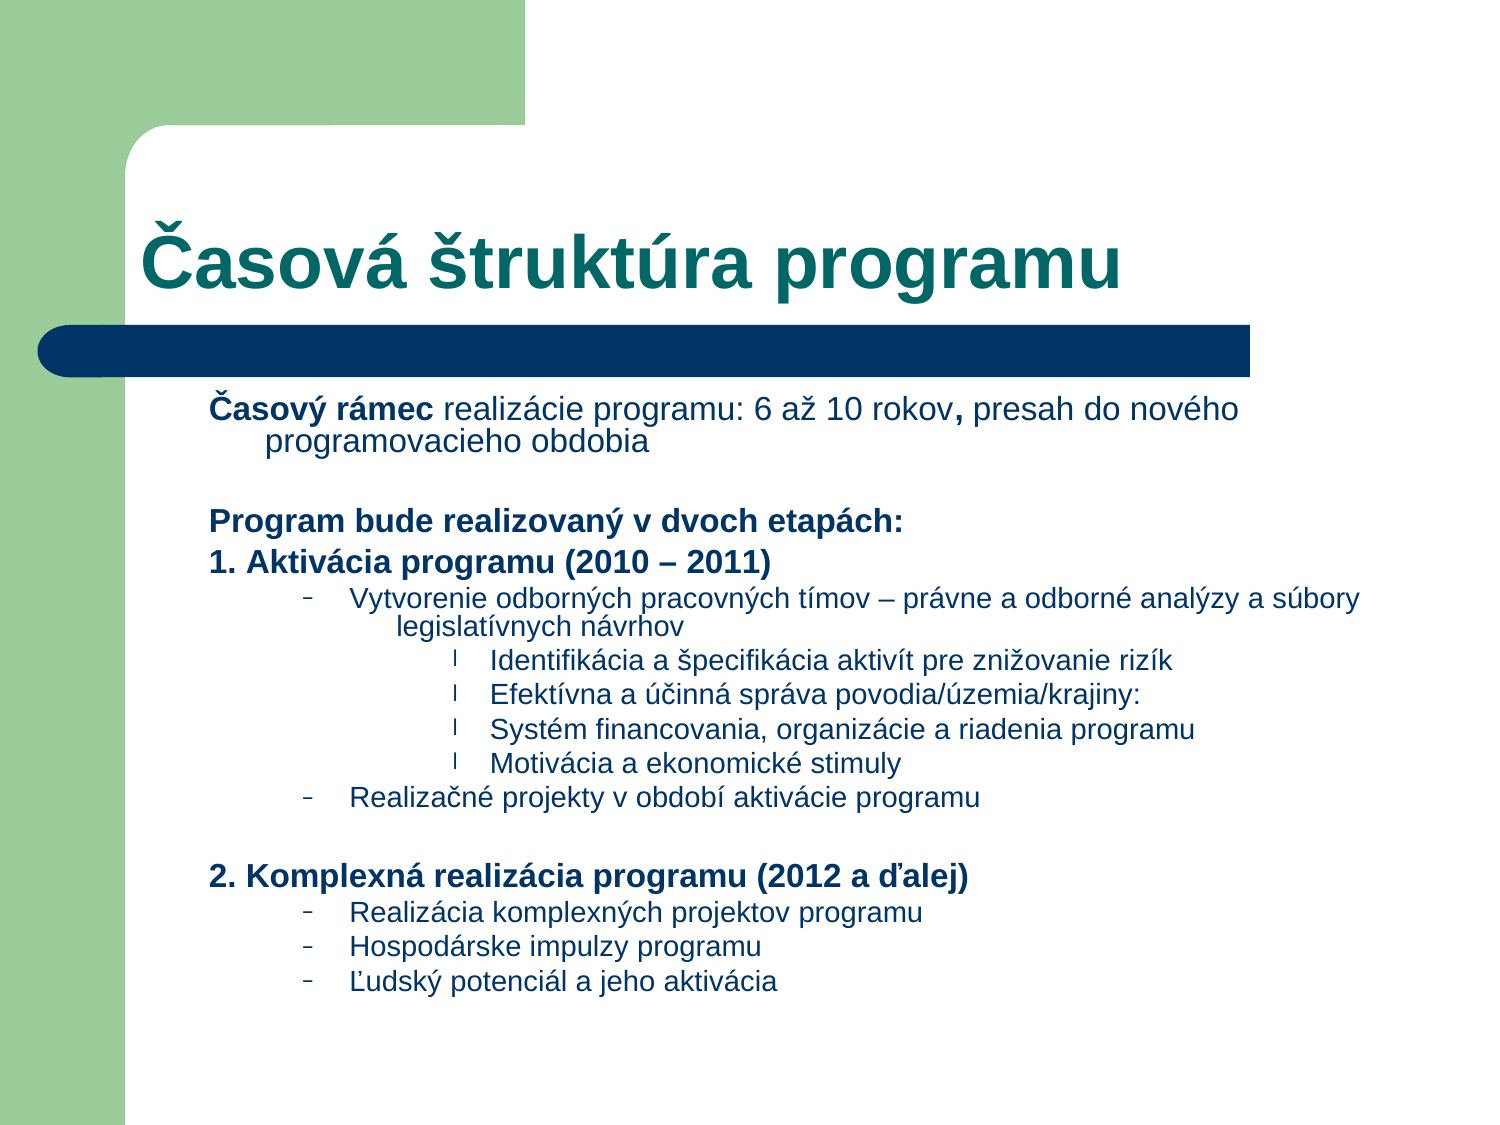

# Časová štruktúra programu
Časový rámec realizácie programu: 6 až 10 rokov, presah do nového programovacieho obdobia
Program bude realizovaný v dvoch etapách:
1. Aktivácia programu (2010 – 2011)
Vytvorenie odborných pracovných tímov – právne a odborné analýzy a súbory legislatívnych návrhov
Identifikácia a špecifikácia aktivít pre znižovanie rizík
Efektívna a účinná správa povodia/územia/krajiny:
Systém financovania, organizácie a riadenia programu
Motivácia a ekonomické stimuly
Realizačné projekty v období aktivácie programu
2. Komplexná realizácia programu (2012 a ďalej)
Realizácia komplexných projektov programu
Hospodárske impulzy programu
Ľudský potenciál a jeho aktivácia